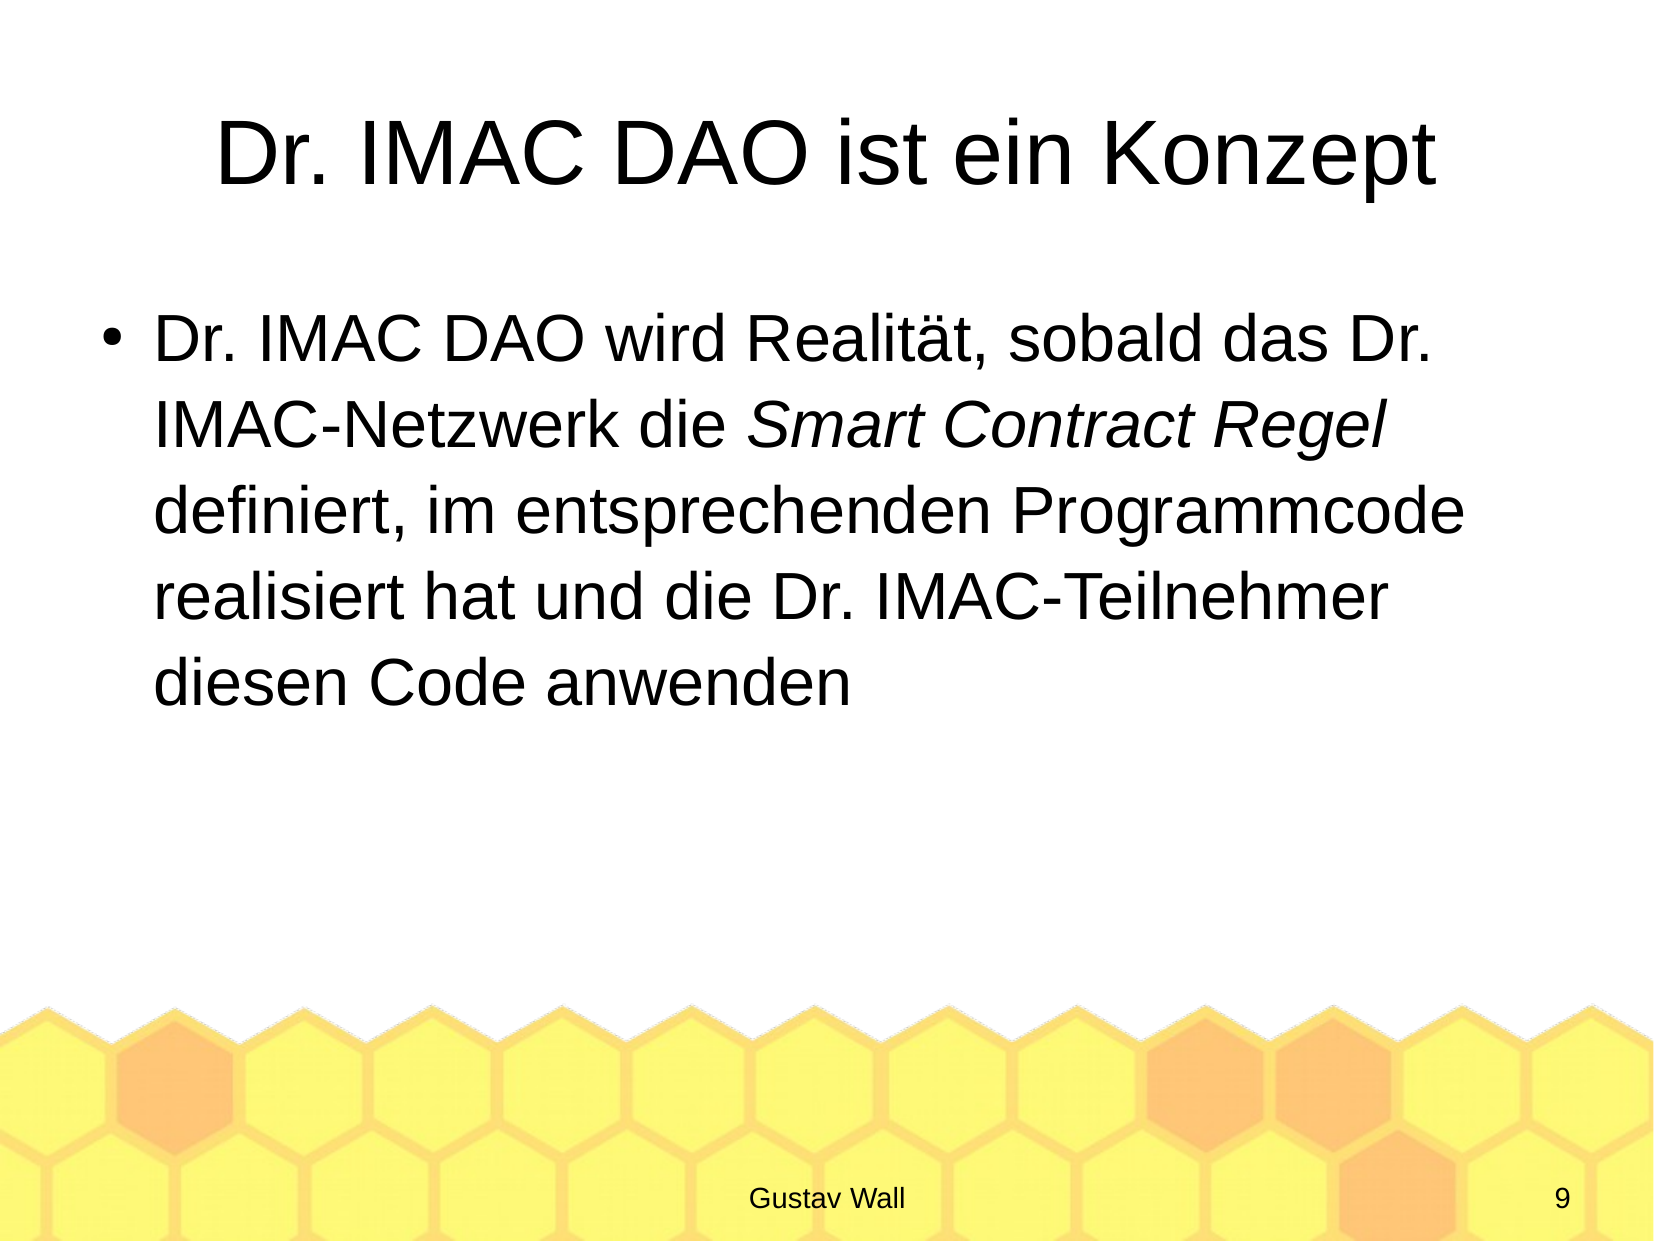

# Dr. IMAC DAO ist ein Konzept
Dr. IMAC DAO wird Realität, sobald das Dr. IMAC-Netzwerk die Smart Contract Regel definiert, im entsprechenden Programmcode realisiert hat und die Dr. IMAC-Teilnehmer diesen Code anwenden
Gustav Wall
9